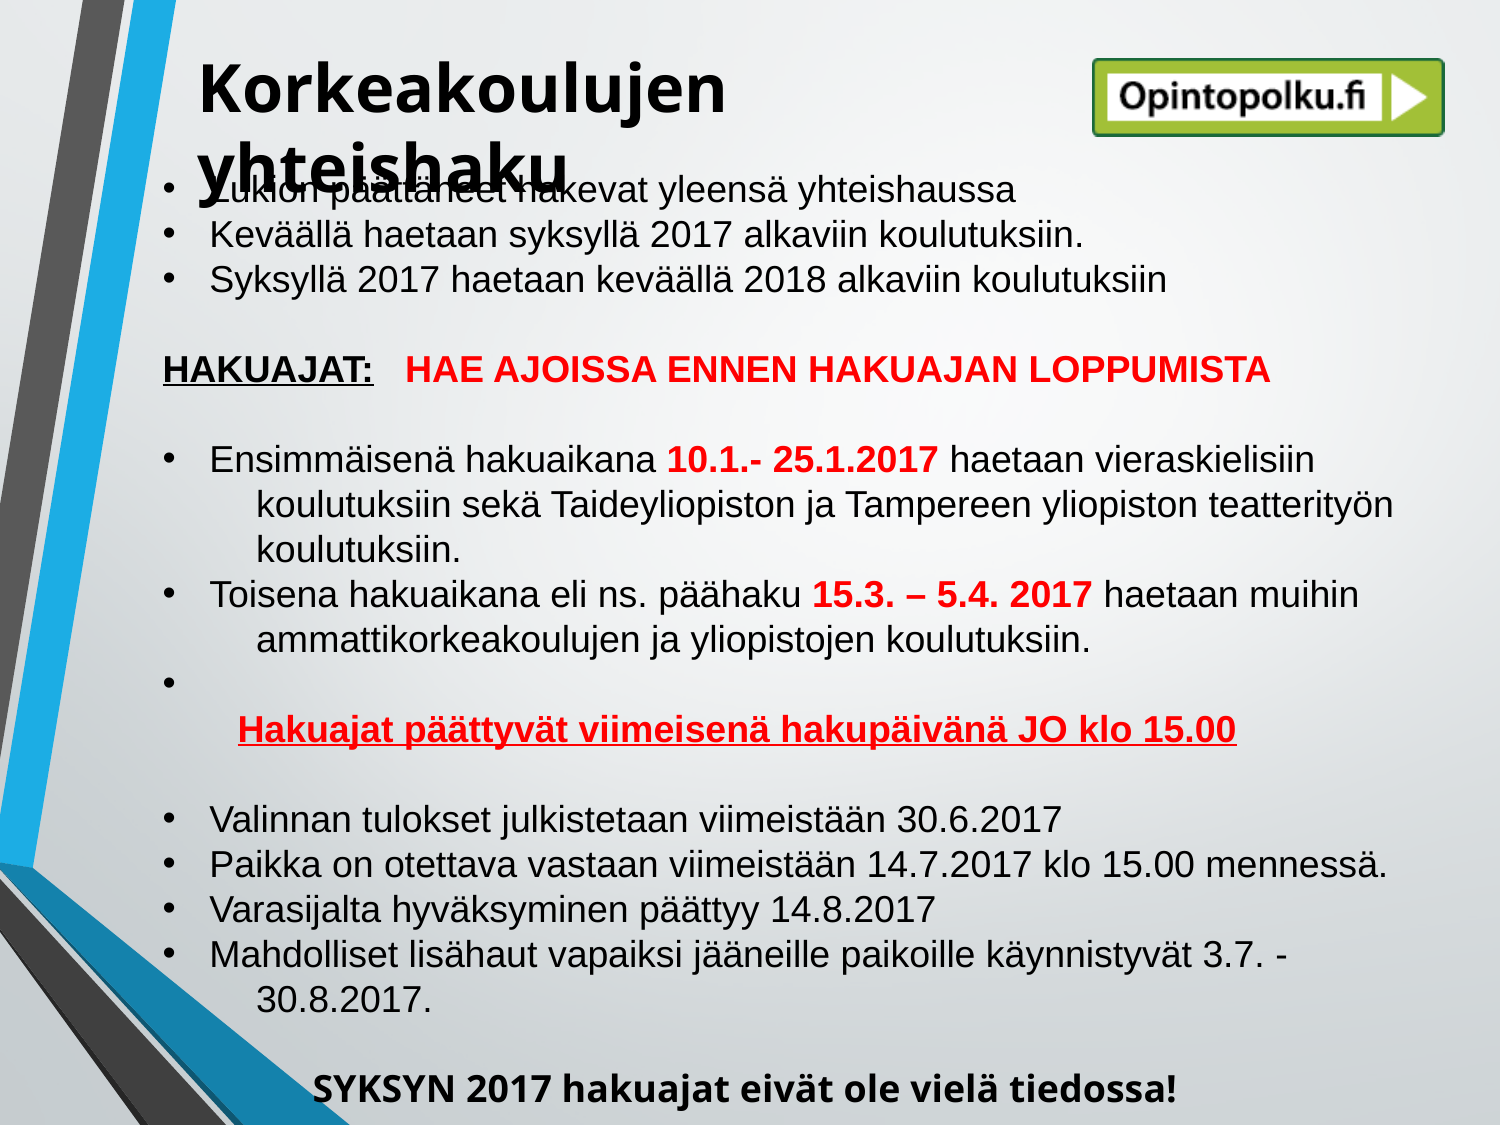

Korkeakoulujen yhteishaku
Lukion päättäneet hakevat yleensä yhteishaussa
Keväällä haetaan syksyllä 2017 alkaviin koulutuksiin.
Syksyllä 2017 haetaan keväällä 2018 alkaviin koulutuksiin
HAKUAJAT: HAE AJOISSA ENNEN HAKUAJAN LOPPUMISTA
Ensimmäisenä hakuaikana 10.1.- 25.1.2017 haetaan vieraskielisiin koulutuksiin sekä Taideyliopiston ja Tampereen yliopiston teatterityön koulutuksiin.
Toisena hakuaikana eli ns. päähaku 15.3. – 5.4. 2017 haetaan muihin ammattikorkeakoulujen ja yliopistojen koulutuksiin.
	Hakuajat päättyvät viimeisenä hakupäivänä JO klo 15.00
Valinnan tulokset julkistetaan viimeistään 30.6.2017
Paikka on otettava vastaan viimeistään 14.7.2017 klo 15.00 mennessä.
Varasijalta hyväksyminen päättyy 14.8.2017
Mahdolliset lisähaut vapaiksi jääneille paikoille käynnistyvät 3.7. - 30.8.2017.
		SYKSYN 2017 hakuajat eivät ole vielä tiedossa!